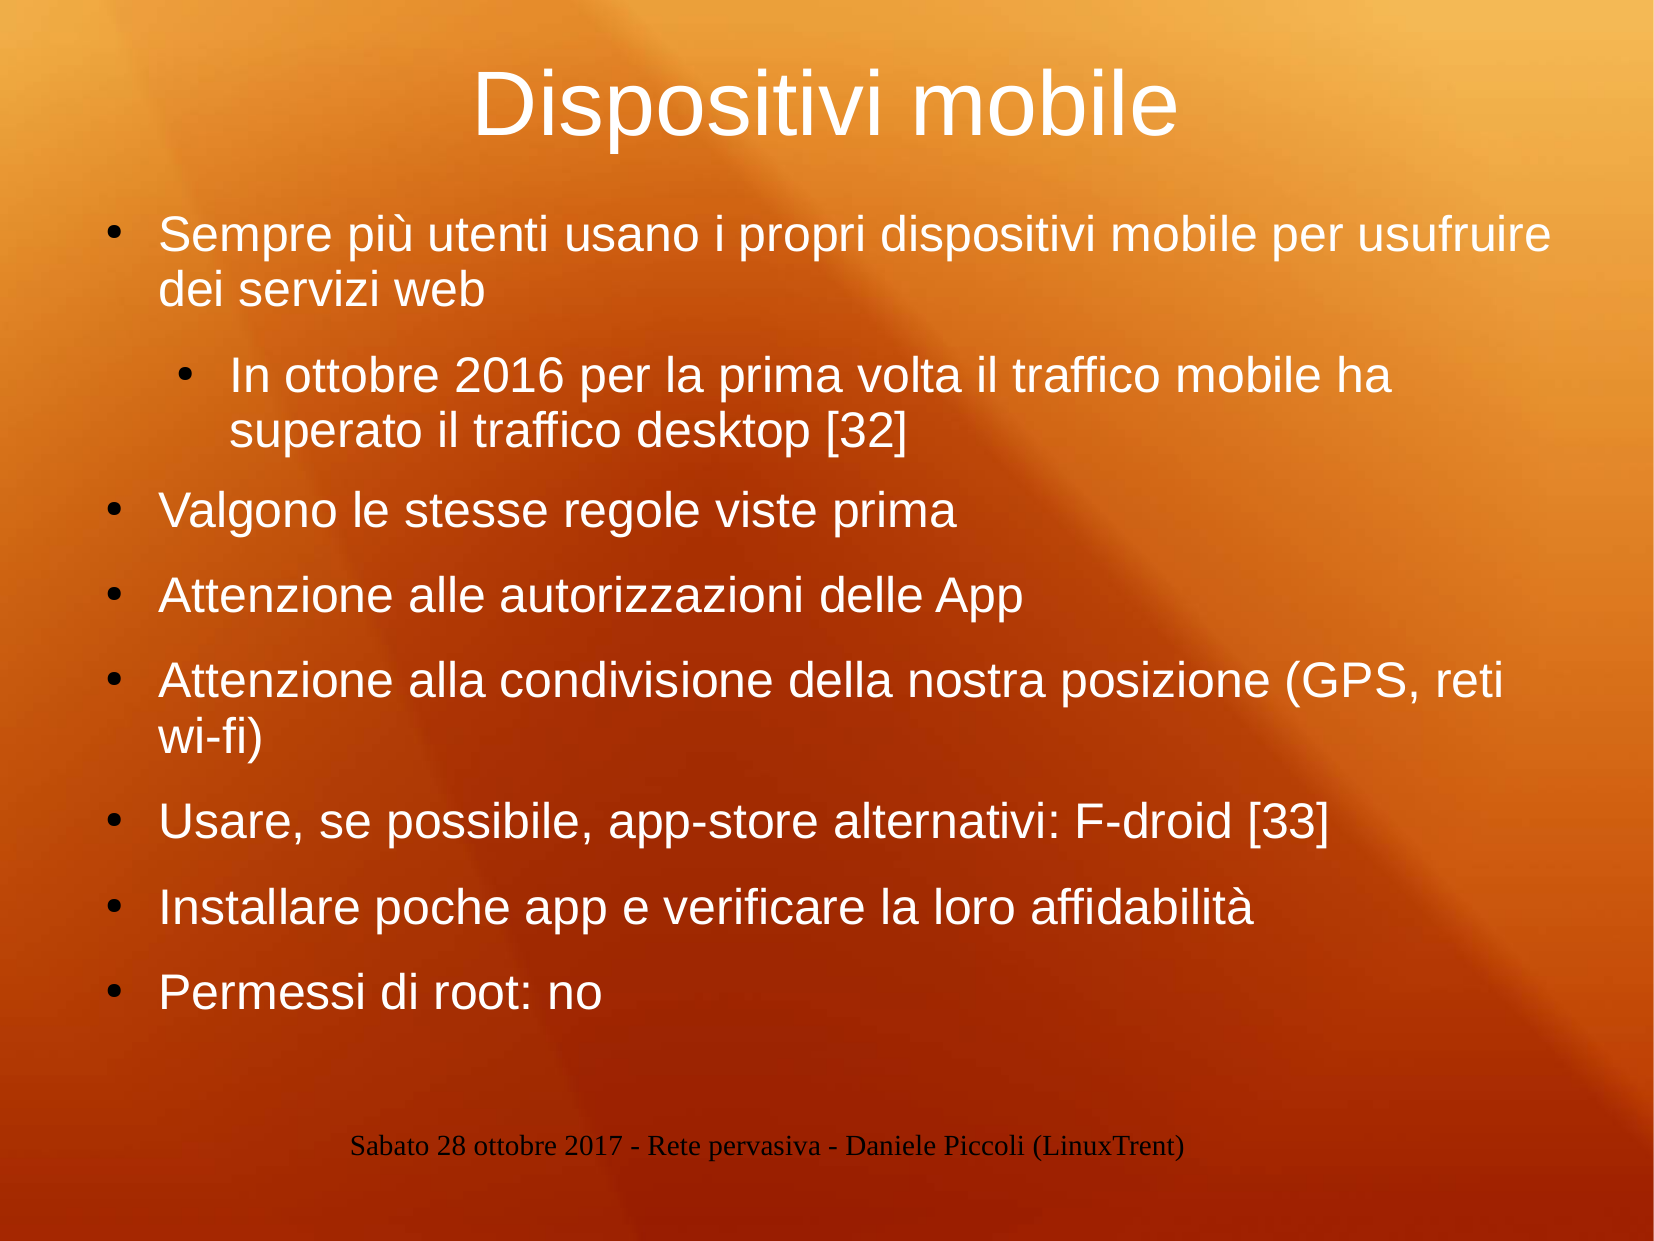

# Dispositivi mobile
Sempre più utenti usano i propri dispositivi mobile per usufruire dei servizi web
In ottobre 2016 per la prima volta il traffico mobile ha superato il traffico desktop [32]
Valgono le stesse regole viste prima
Attenzione alle autorizzazioni delle App
Attenzione alla condivisione della nostra posizione (GPS, reti wi-fi)
Usare, se possibile, app-store alternativi: F-droid [33]
Installare poche app e verificare la loro affidabilità
Permessi di root: no
Sabato 28 ottobre 2017 - Rete pervasiva - Daniele Piccoli (LinuxTrent)